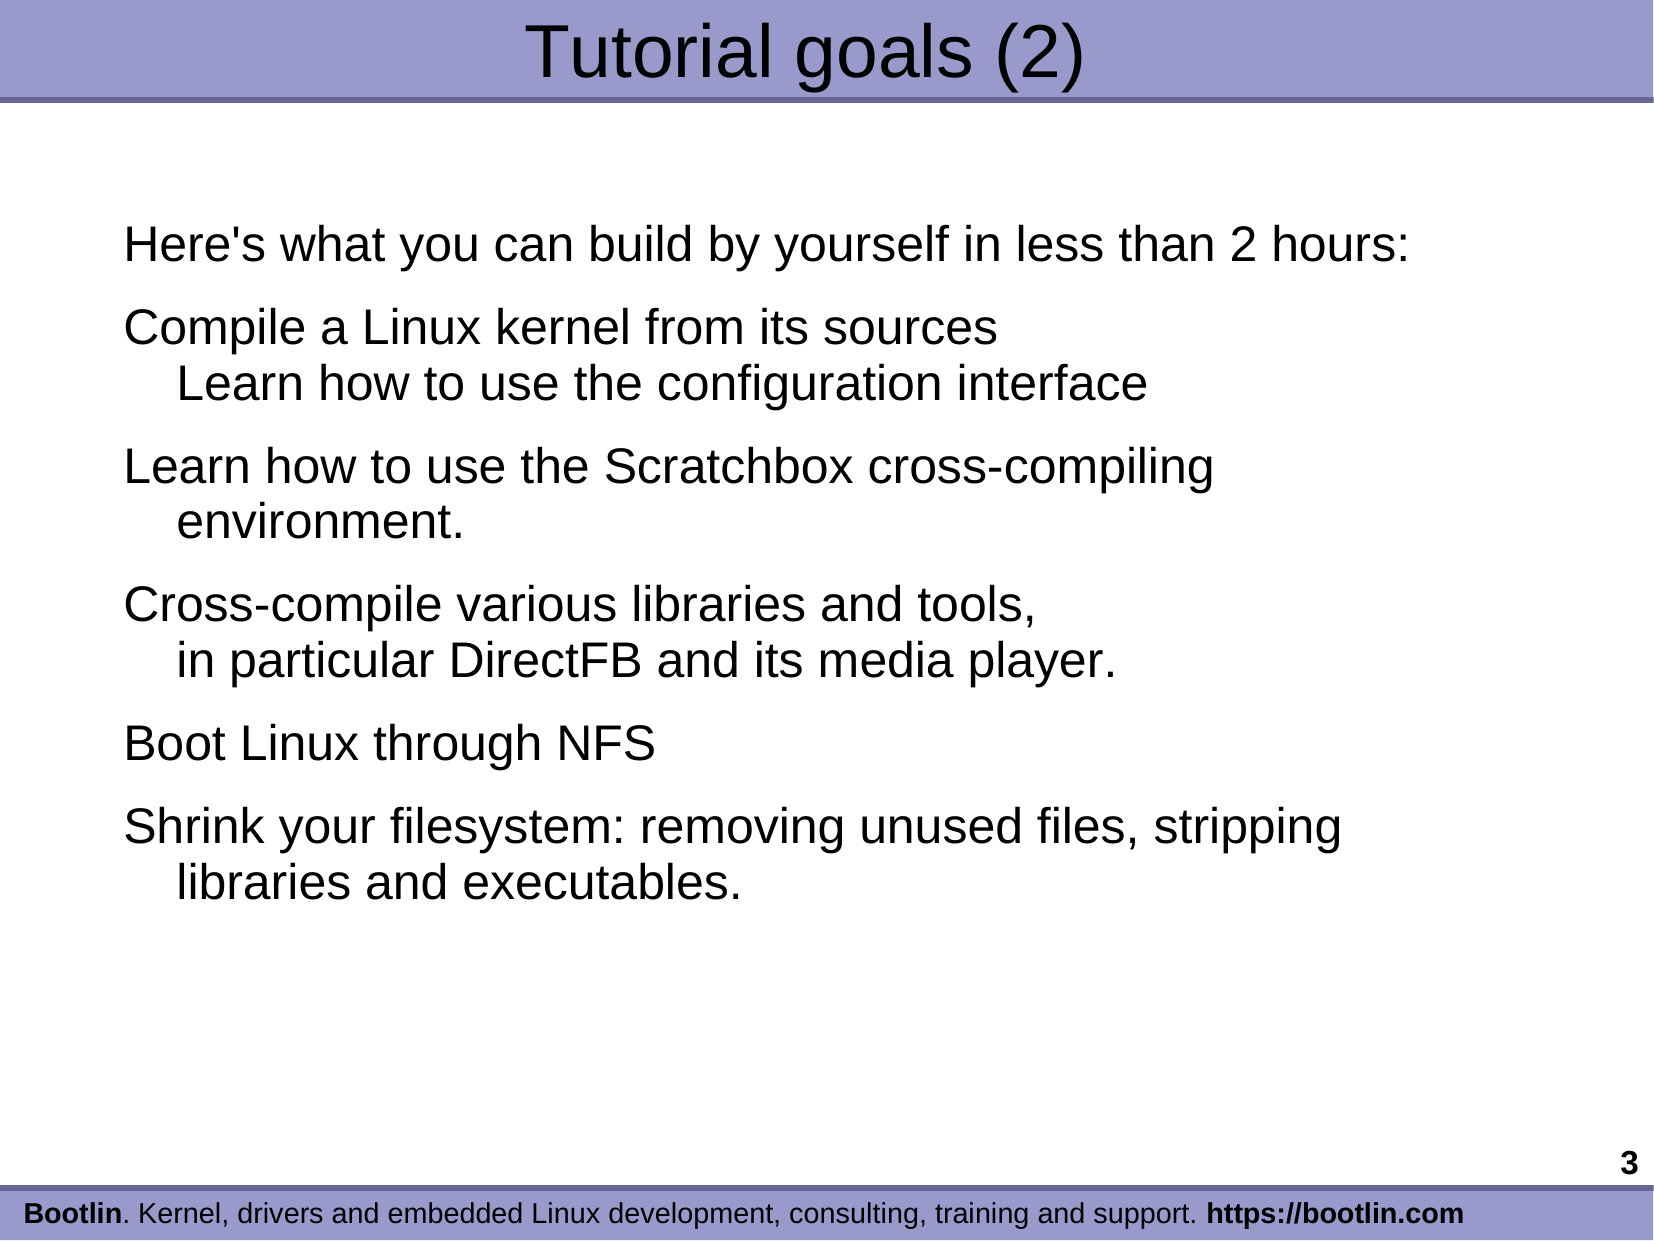

# Tutorial goals (2)
Here's what you can build by yourself in less than 2 hours:
Compile a Linux kernel from its sources
Learn how to use the configuration interface
Learn how to use the Scratchbox cross-compiling environment.
Cross-compile various libraries and tools,
in particular DirectFB and its media player.
Boot Linux through NFS
Shrink your filesystem: removing unused files, stripping libraries and executables.